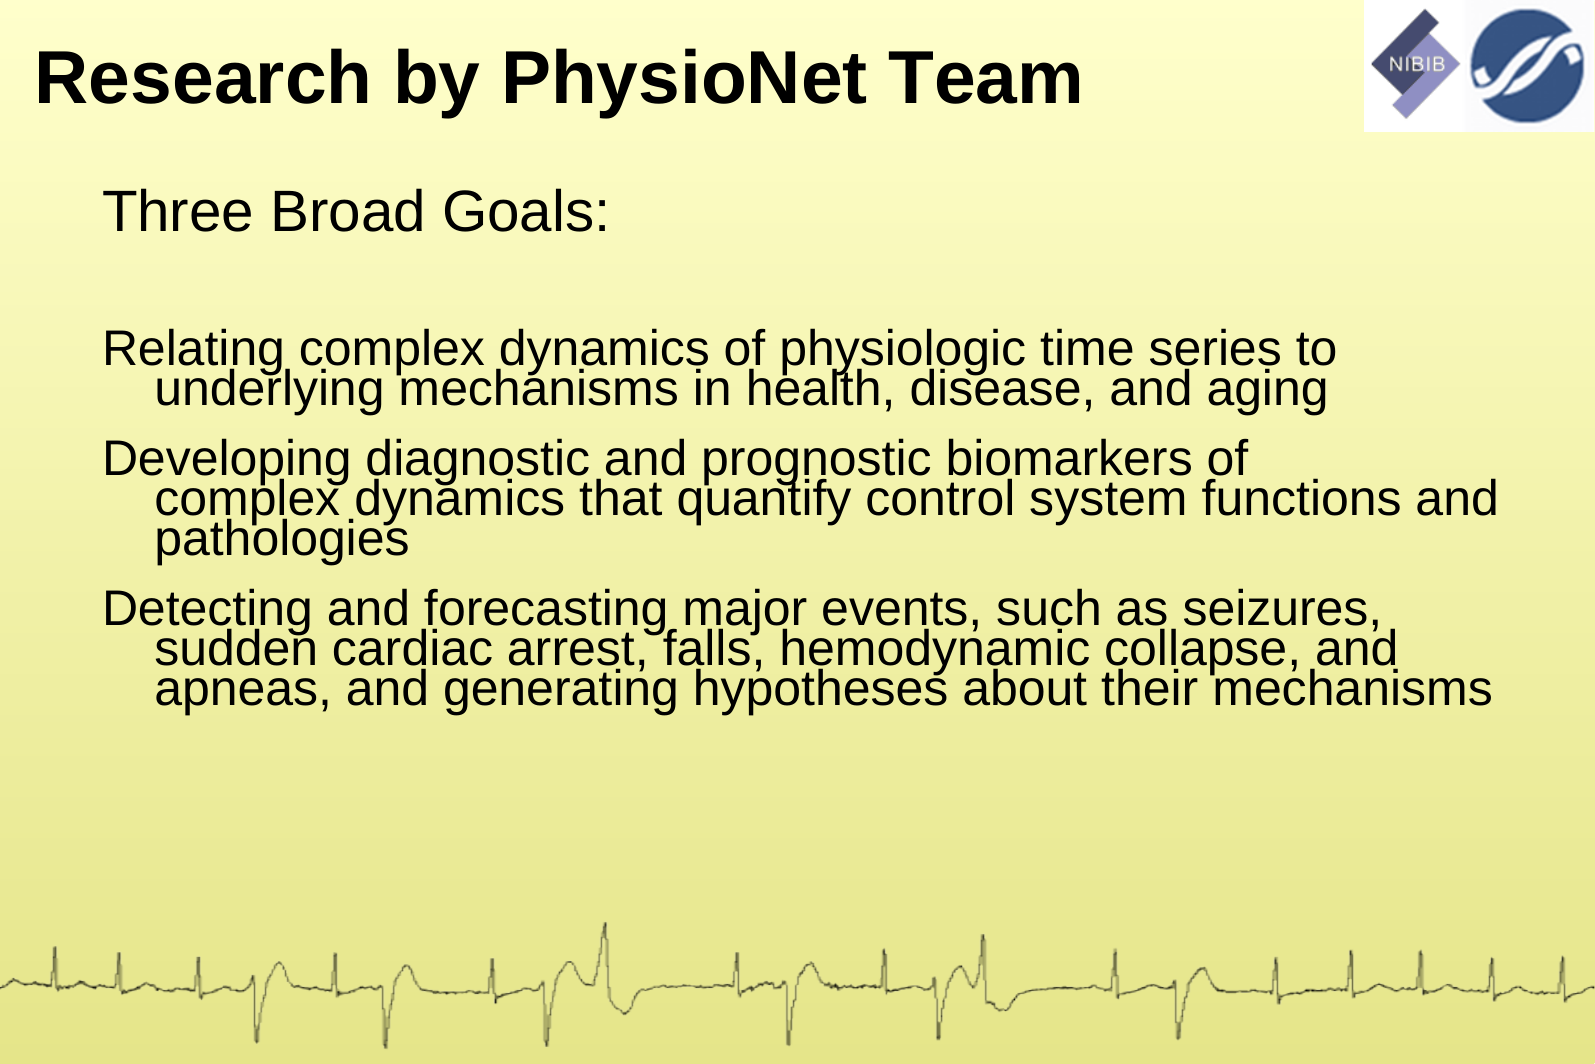

# Research by PhysioNet Team
Three Broad Goals:
Relating complex dynamics of physiologic time series to underlying mechanisms in health, disease, and aging
Developing diagnostic and prognostic biomarkers of complex dynamics that quantify control system functions and pathologies
Detecting and forecasting major events, such as seizures, sudden cardiac arrest, falls, hemodynamic collapse, and apneas, and generating hypotheses about their mechanisms